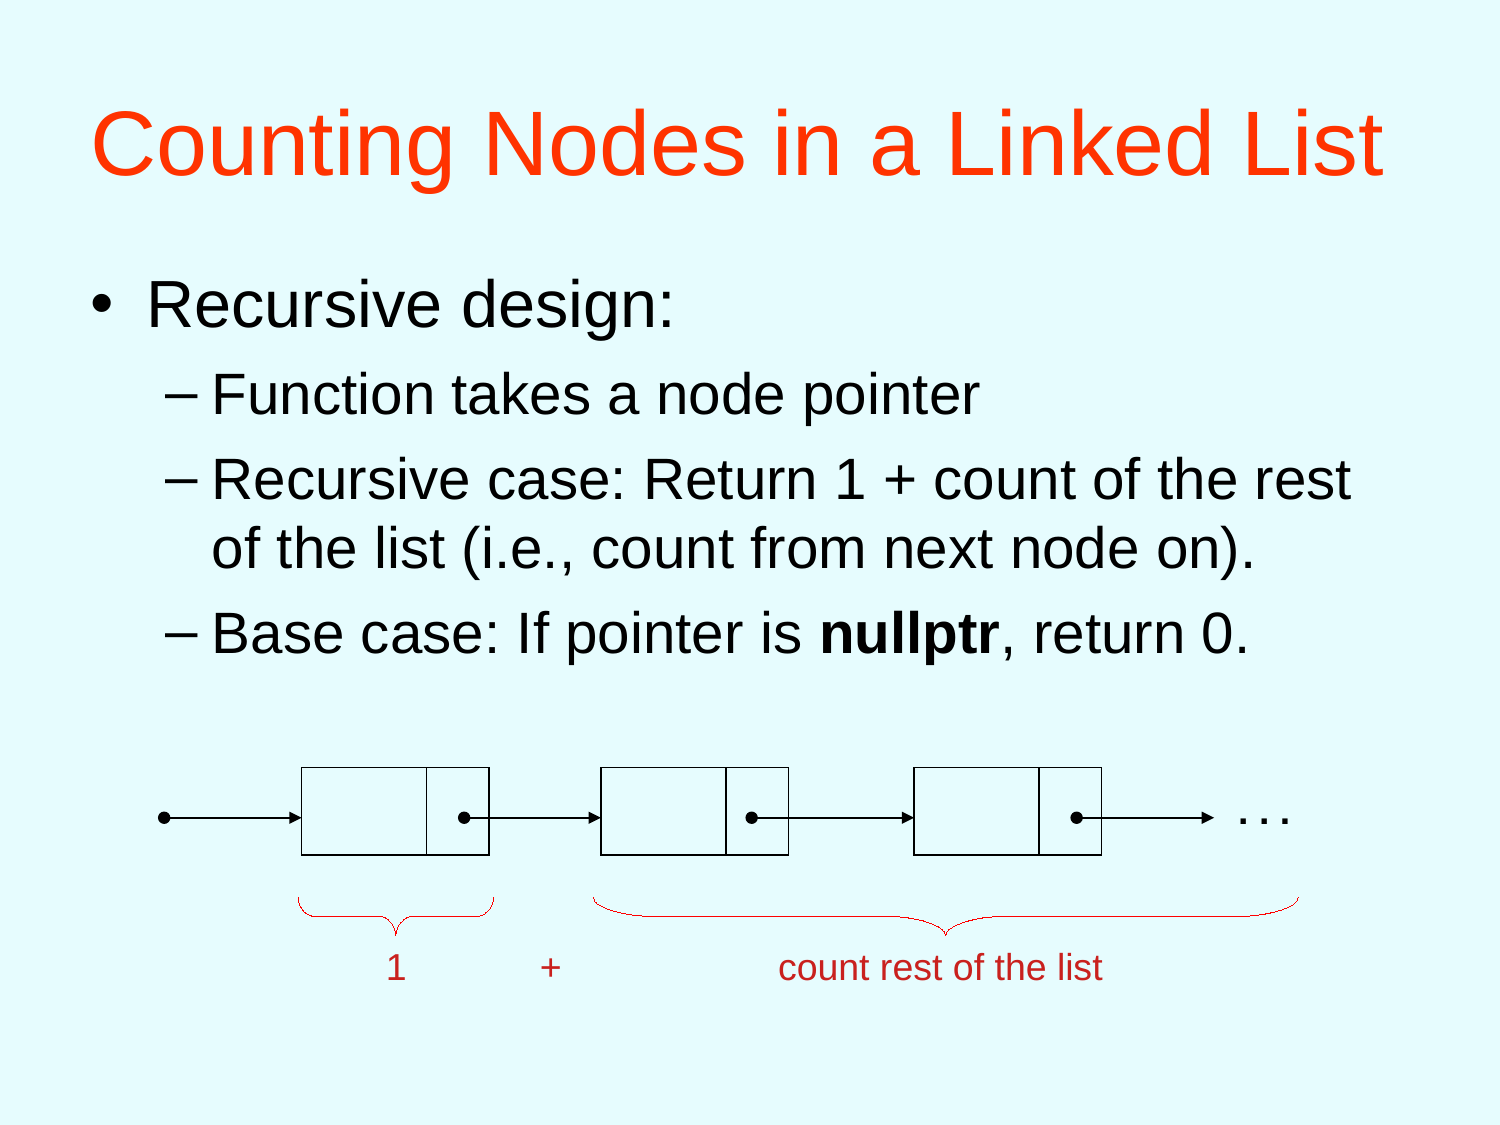

# Counting Nodes in a Linked List
Recursive design:
Function takes a node pointer
Recursive case: Return 1 + count of the rest of the list (i.e., count from next node on).
Base case: If pointer is nullptr, return 0.
. . .
1
+
count rest of the list